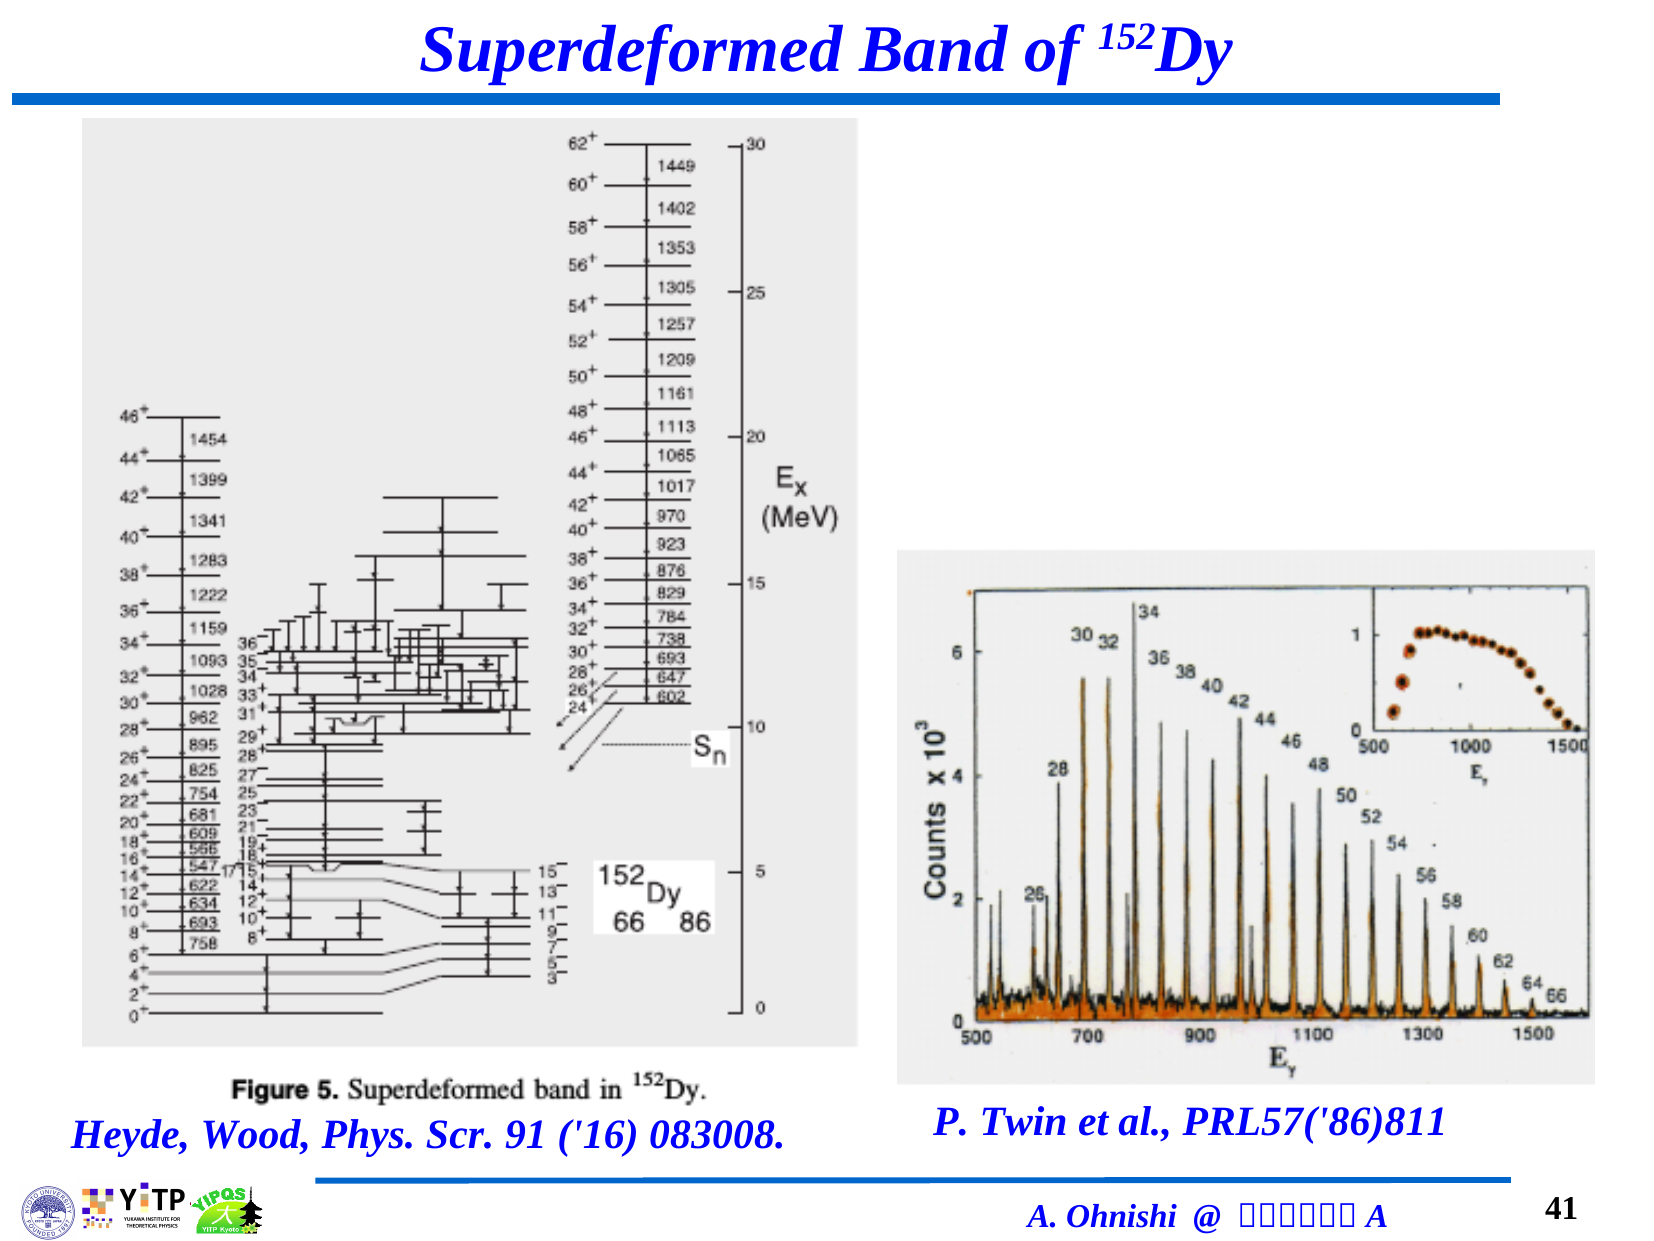

# Superdeformed Band of 152Dy
P. Twin et al., PRL57('86)811
Heyde, Wood, Phys. Scr. 91 ('16) 083008.